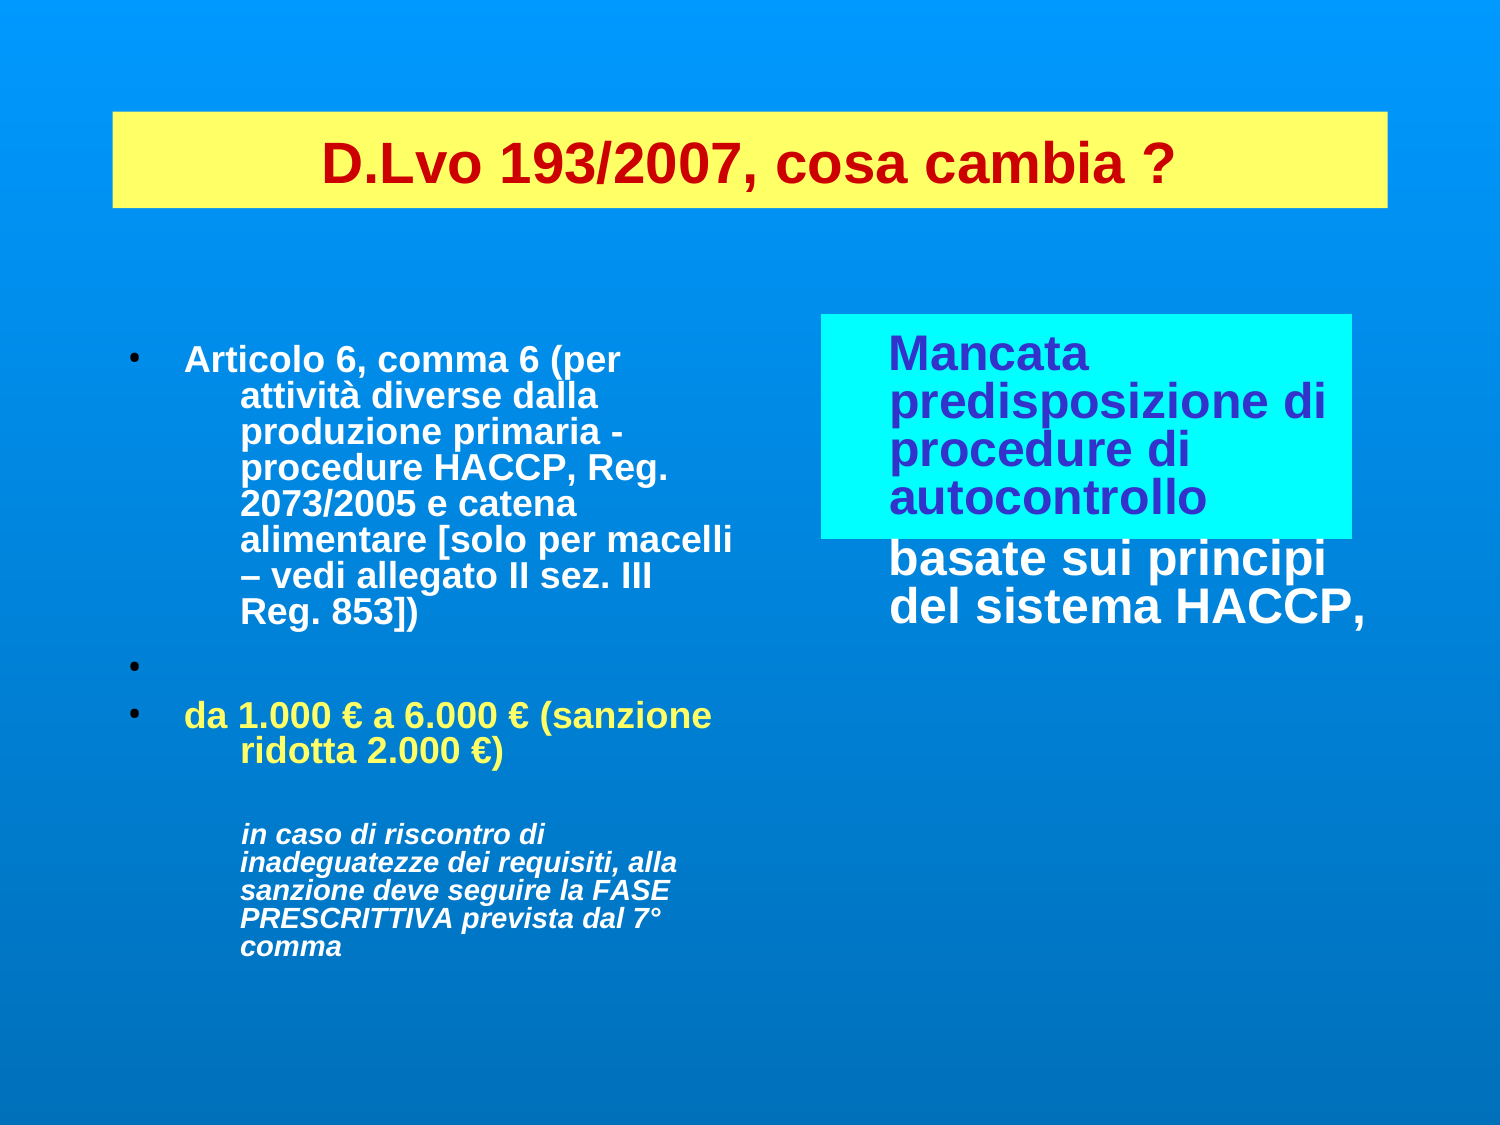

D.Lvo 193/2007, cosa cambia ?
# Mancata predisposizione di procedure di autocontrollo
 basate sui principi del sistema HACCP,
Articolo 6, comma 6 (per attività diverse dalla produzione primaria - procedure HACCP, Reg. 2073/2005 e catena alimentare [solo per macelli – vedi allegato II sez. III Reg. 853])
da 1.000 € a 6.000 € (sanzione ridotta 2.000 €)
 in caso di riscontro di inadeguatezze dei requisiti, alla sanzione deve seguire la FASE PRESCRITTIVA prevista dal 7° comma